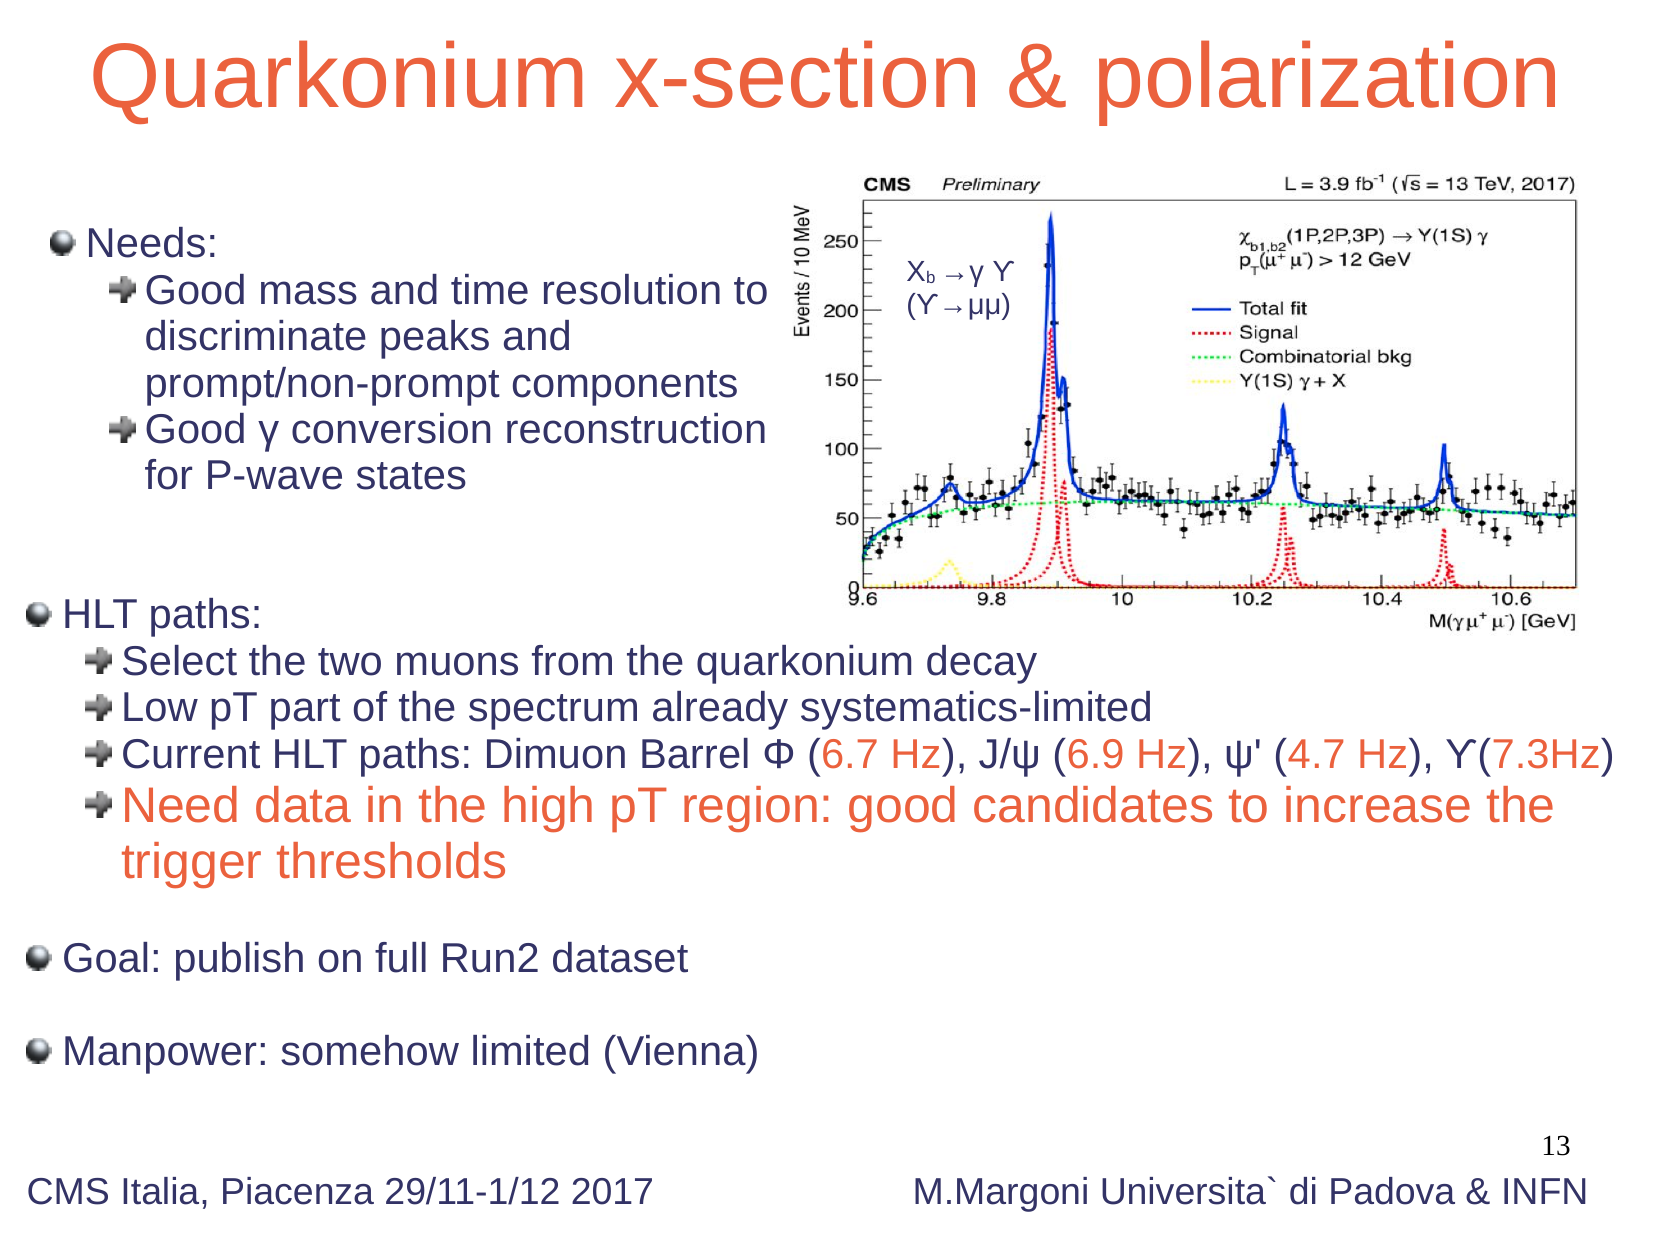

# Quarkonium x-section & polarization
Needs:
Good mass and time resolution to discriminate peaks and prompt/non-prompt components
Good γ conversion reconstruction for P-wave states
Χb →γ ϒ
(ϒ→μμ)
HLT paths:
Select the two muons from the quarkonium decay
Low pT part of the spectrum already systematics-limited
Current HLT paths: Dimuon Barrel Φ (6.7 Hz), J/ψ (6.9 Hz), ψ' (4.7 Hz), ϒ(7.3Hz)
Need data in the high pT region: good candidates to increase the trigger thresholds
Goal: publish on full Run2 dataset
Manpower: somehow limited (Vienna)
13
CMS Italia, Piacenza 29/11-1/12 2017				M.Margoni Universita` di Padova & INFN